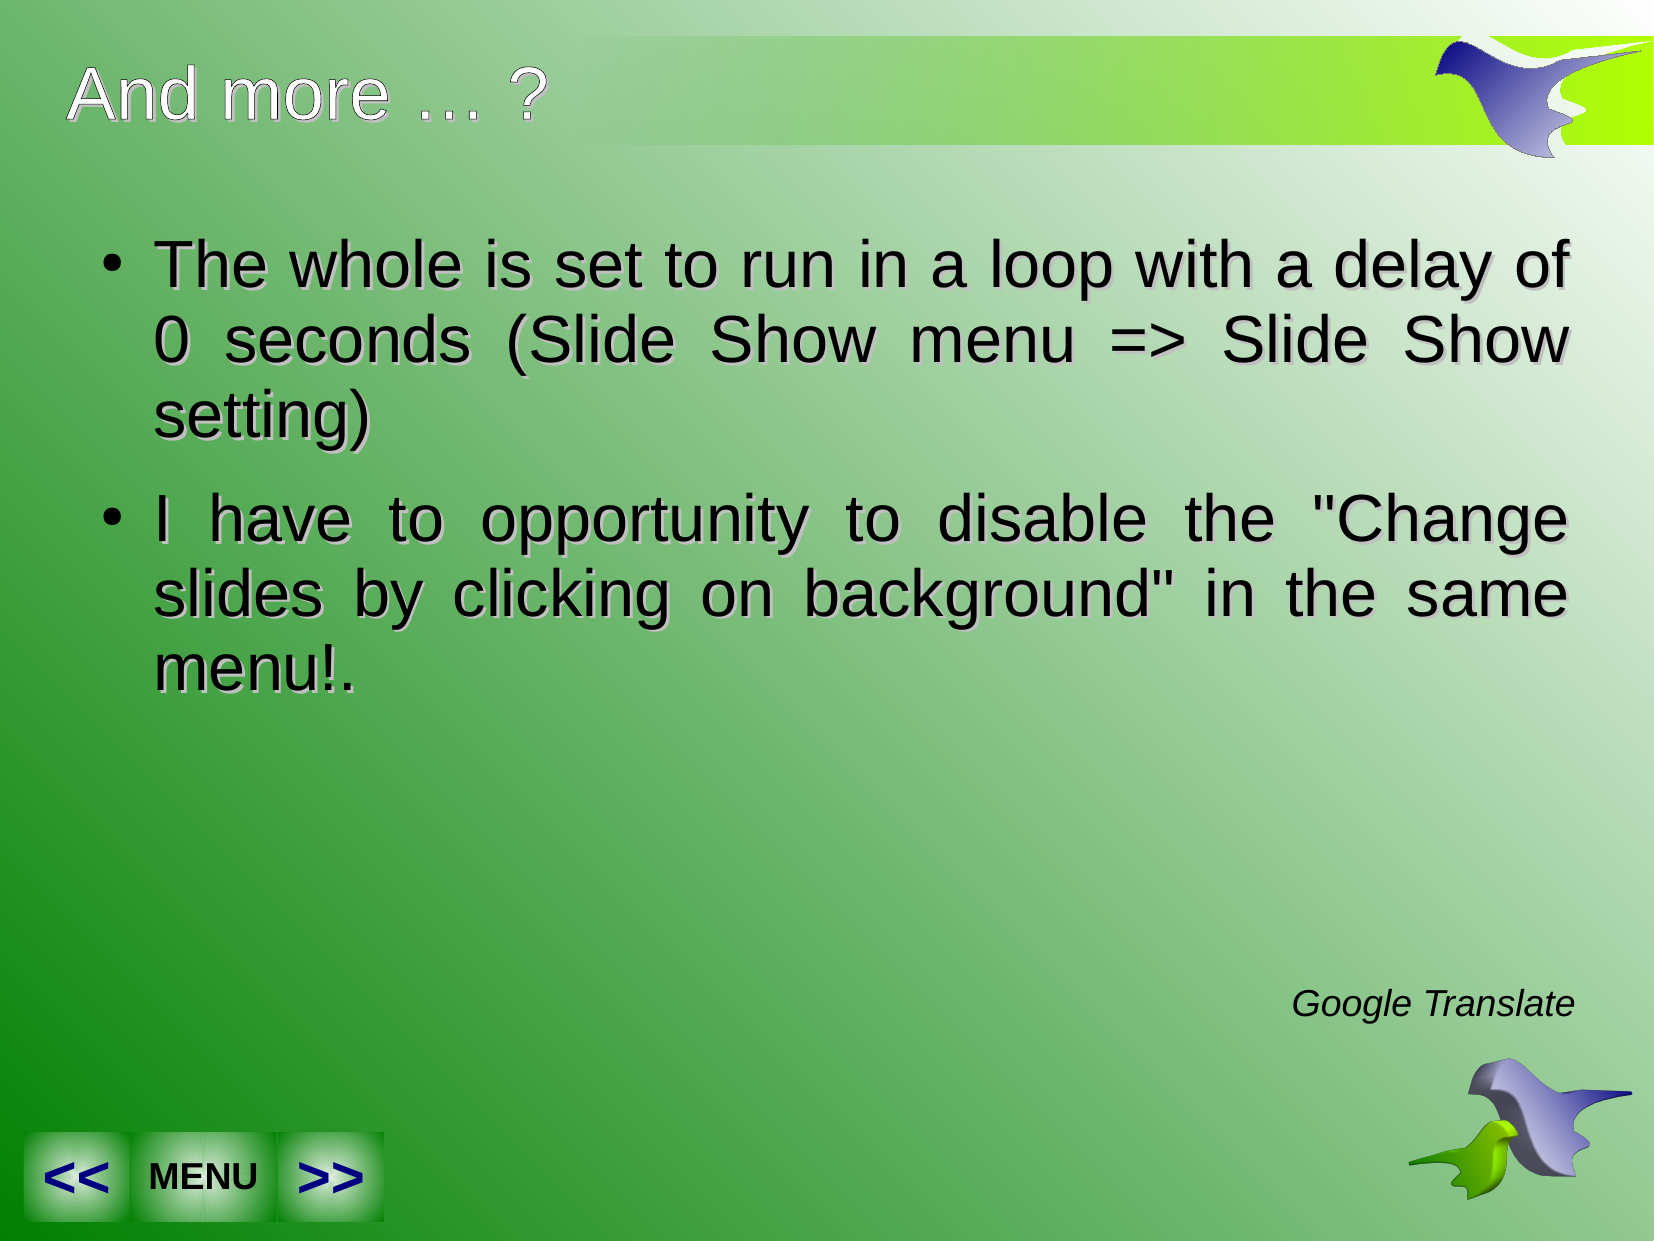

# And more … ?
The whole is set to run in a loop with a delay of 0 seconds (Slide Show menu => Slide Show setting)
I have to opportunity to disable the "Change slides by clicking on background" in the same menu!.
Google Translate
<<
MENU
>>